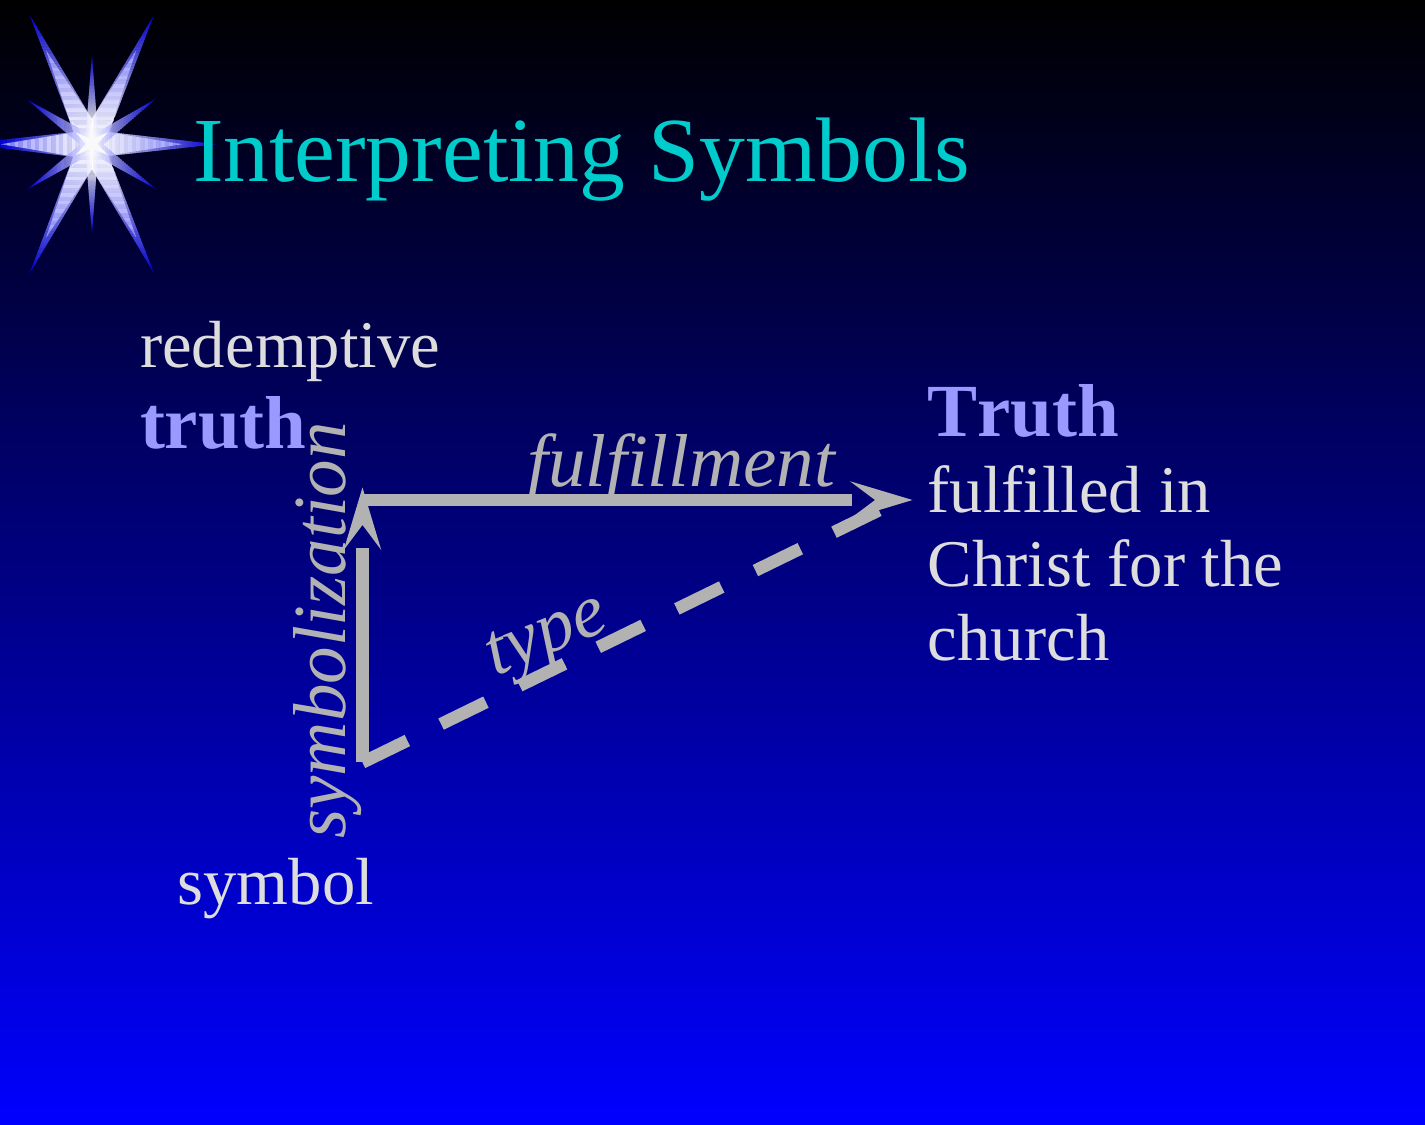

# Interpreting Symbols
redemptive truth
Truth fulfilled in Christ for the church
fulfillment
symbolization
type
symbol